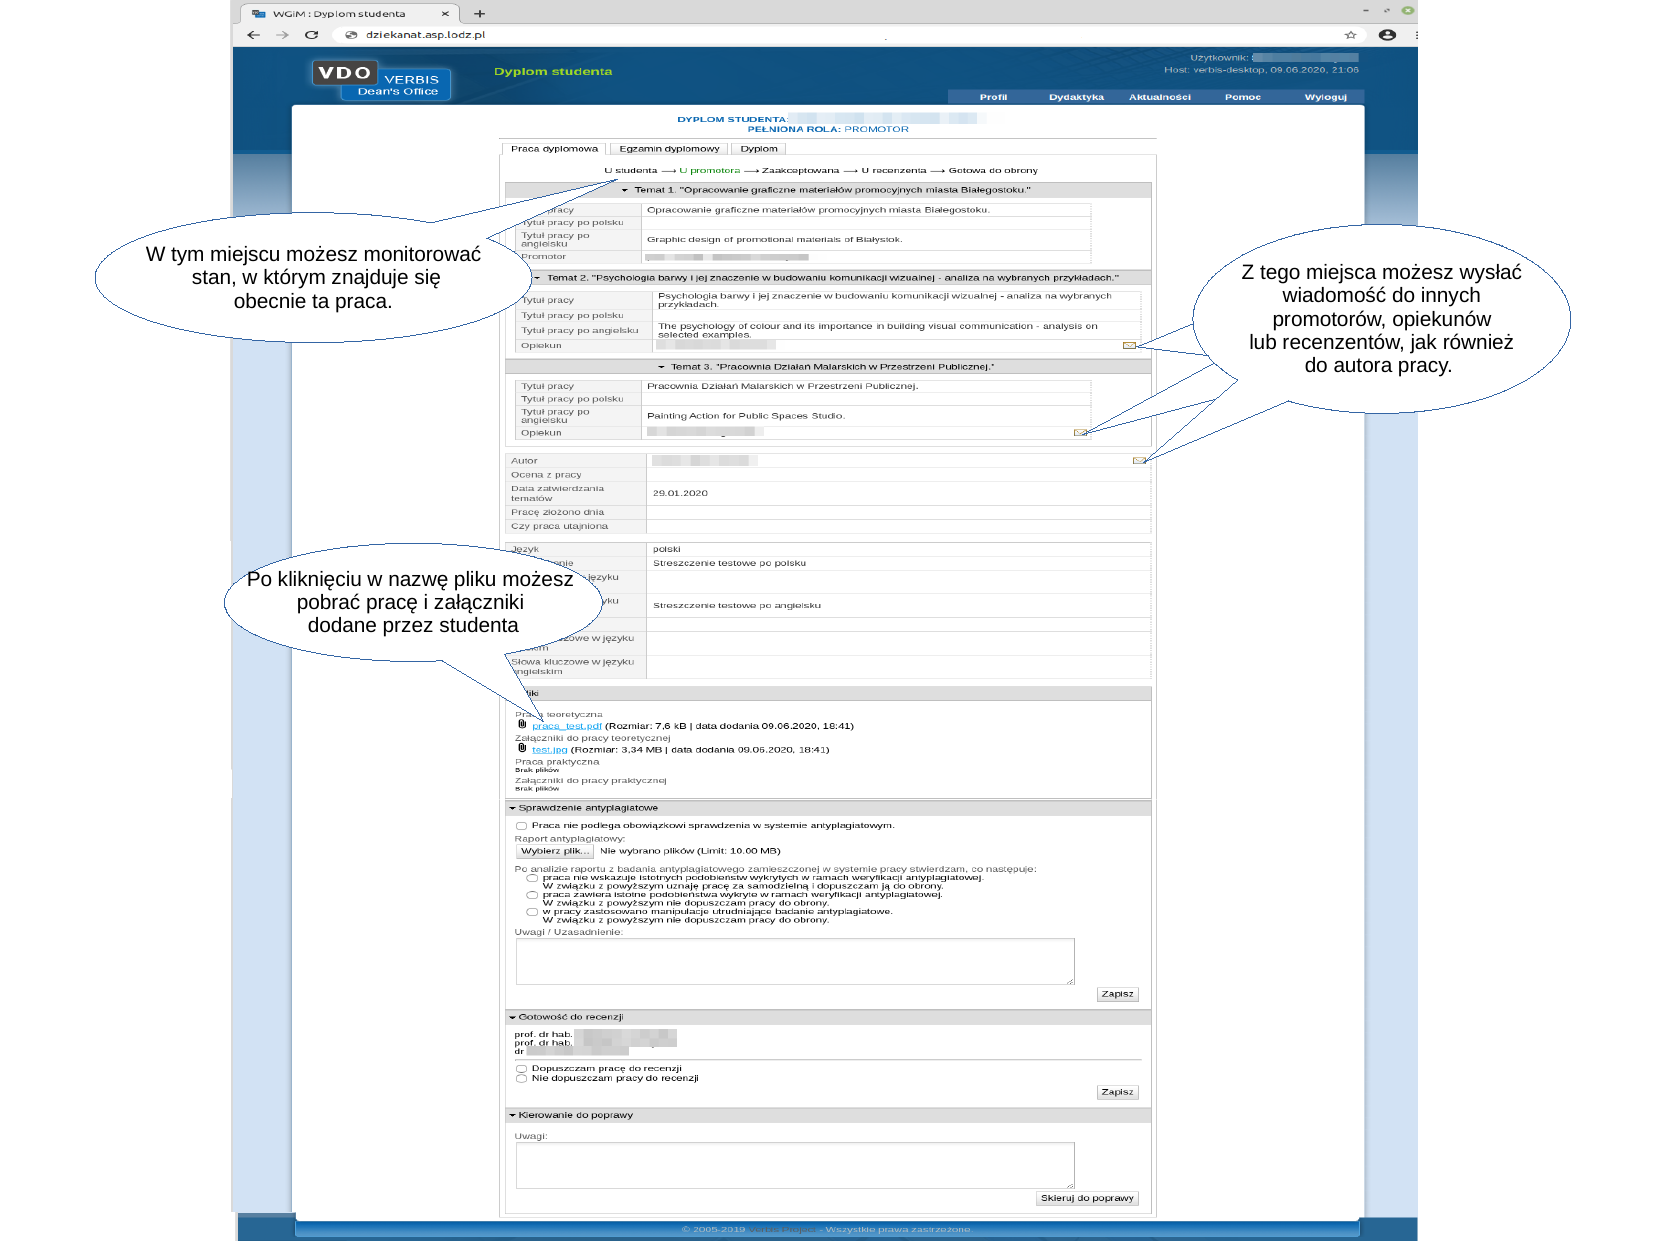

W tym miejscu możesz monitorować
 stan, w którym znajduje się
obecnie ta praca.
Z tego miejsca możesz wysłać
wiadomość do innych
promotorów, opiekunów
 lub recenzentów, jak również
do autora pracy.
Z tego miejsca możesz wysłać
wiadomość do innych
promotorów, opiekunów
 lub recenzentów, jak również
do autora pracy.
Z tego miejsca możesz wysłać
wiadomość do innych
promotorów, opiekunów
 lub recenzentów, jak również
do autora pracy.
Po kliknięciu w nazwę pliku możesz
pobrać pracę i załączniki
dodane przez studenta